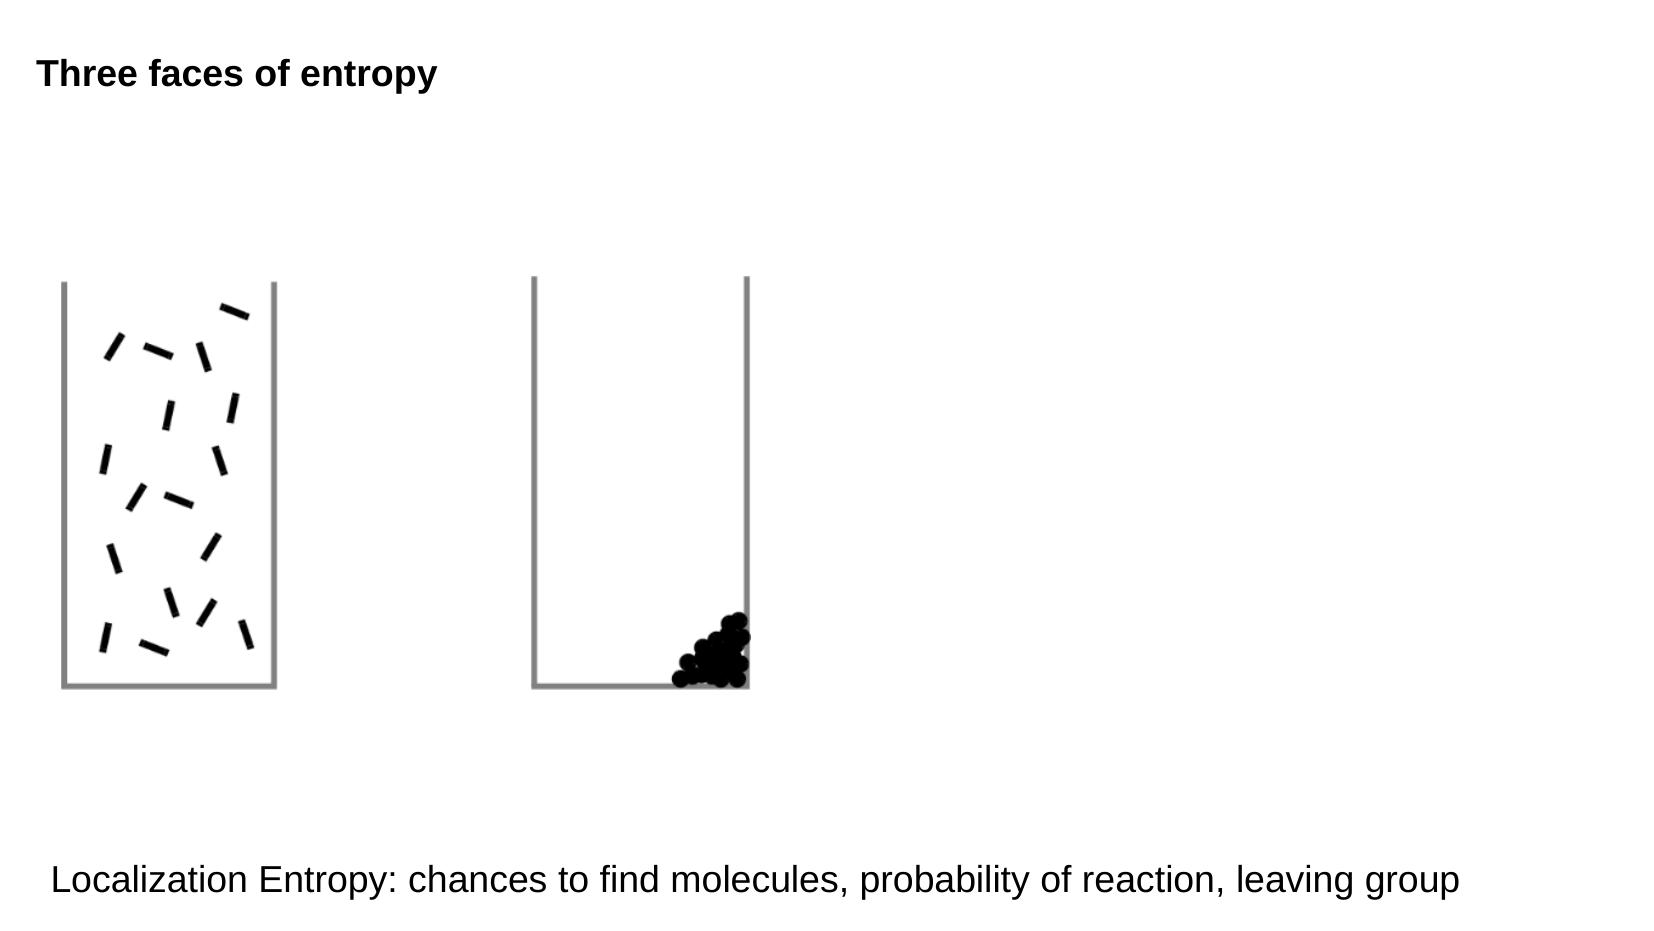

Three faces of entropy
Localization Entropy: chances to find molecules, probability of reaction, leaving group